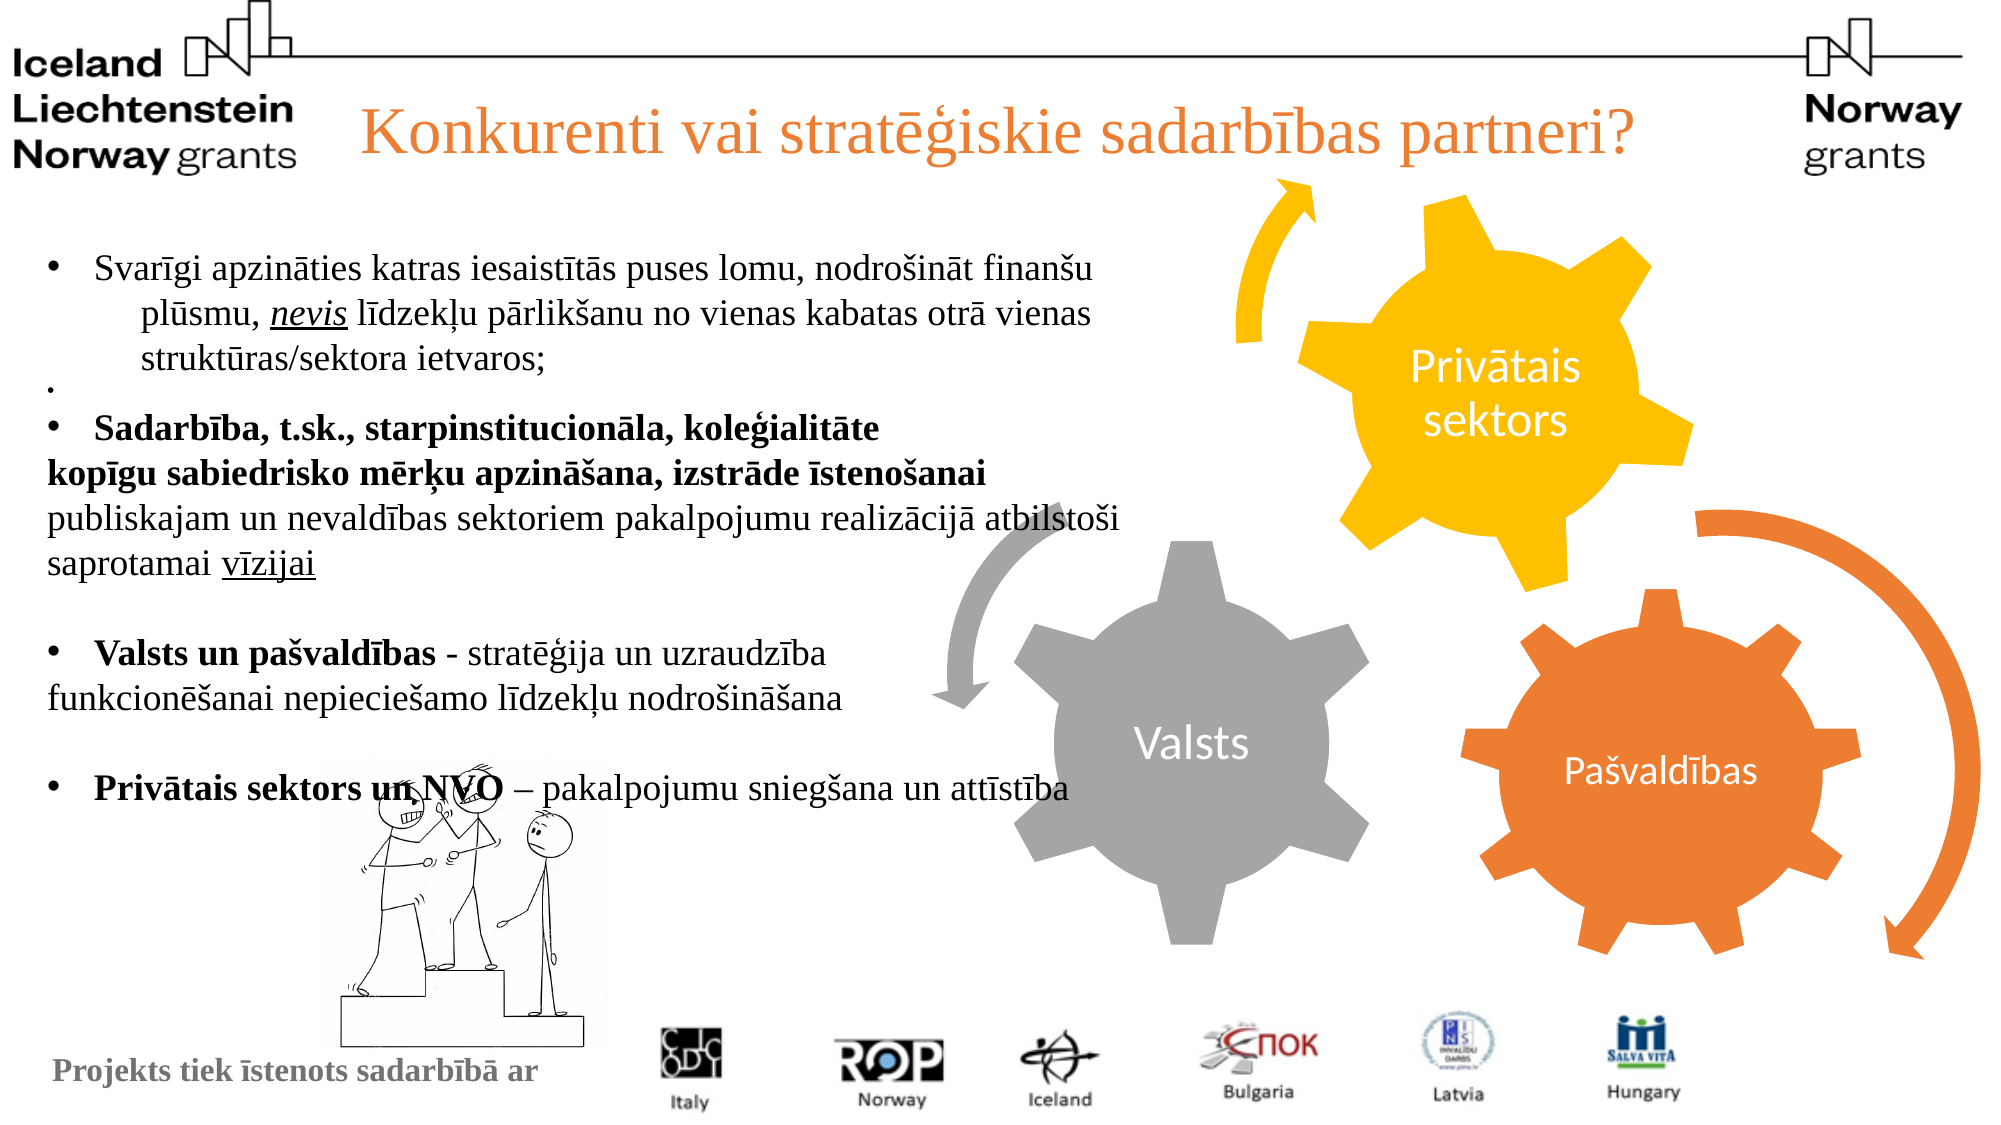

Konkurenti vai stratēģiskie sadarbības partneri?
Privātais sektors
Valsts
Pašvaldības
Svarīgi apzināties katras iesaistītās puses lomu, nodrošināt finanšu plūsmu, nevis līdzekļu pārlikšanu no vienas kabatas otrā vienas struktūras/sektora ietvaros;
Sadarbība, t.sk., starpinstitucionāla, koleģialitāte
kopīgu sabiedrisko mērķu apzināšana, izstrāde īstenošanai publiskajam un nevaldības sektoriem pakalpojumu realizācijā atbilstoši saprotamai vīzijai
Valsts un pašvaldības - stratēģija un uzraudzība
funkcionēšanai nepieciešamo līdzekļu nodrošināšana
Privātais sektors un NVO – pakalpojumu sniegšana un attīstība
Projekts tiek īstenots sadarbībā ar